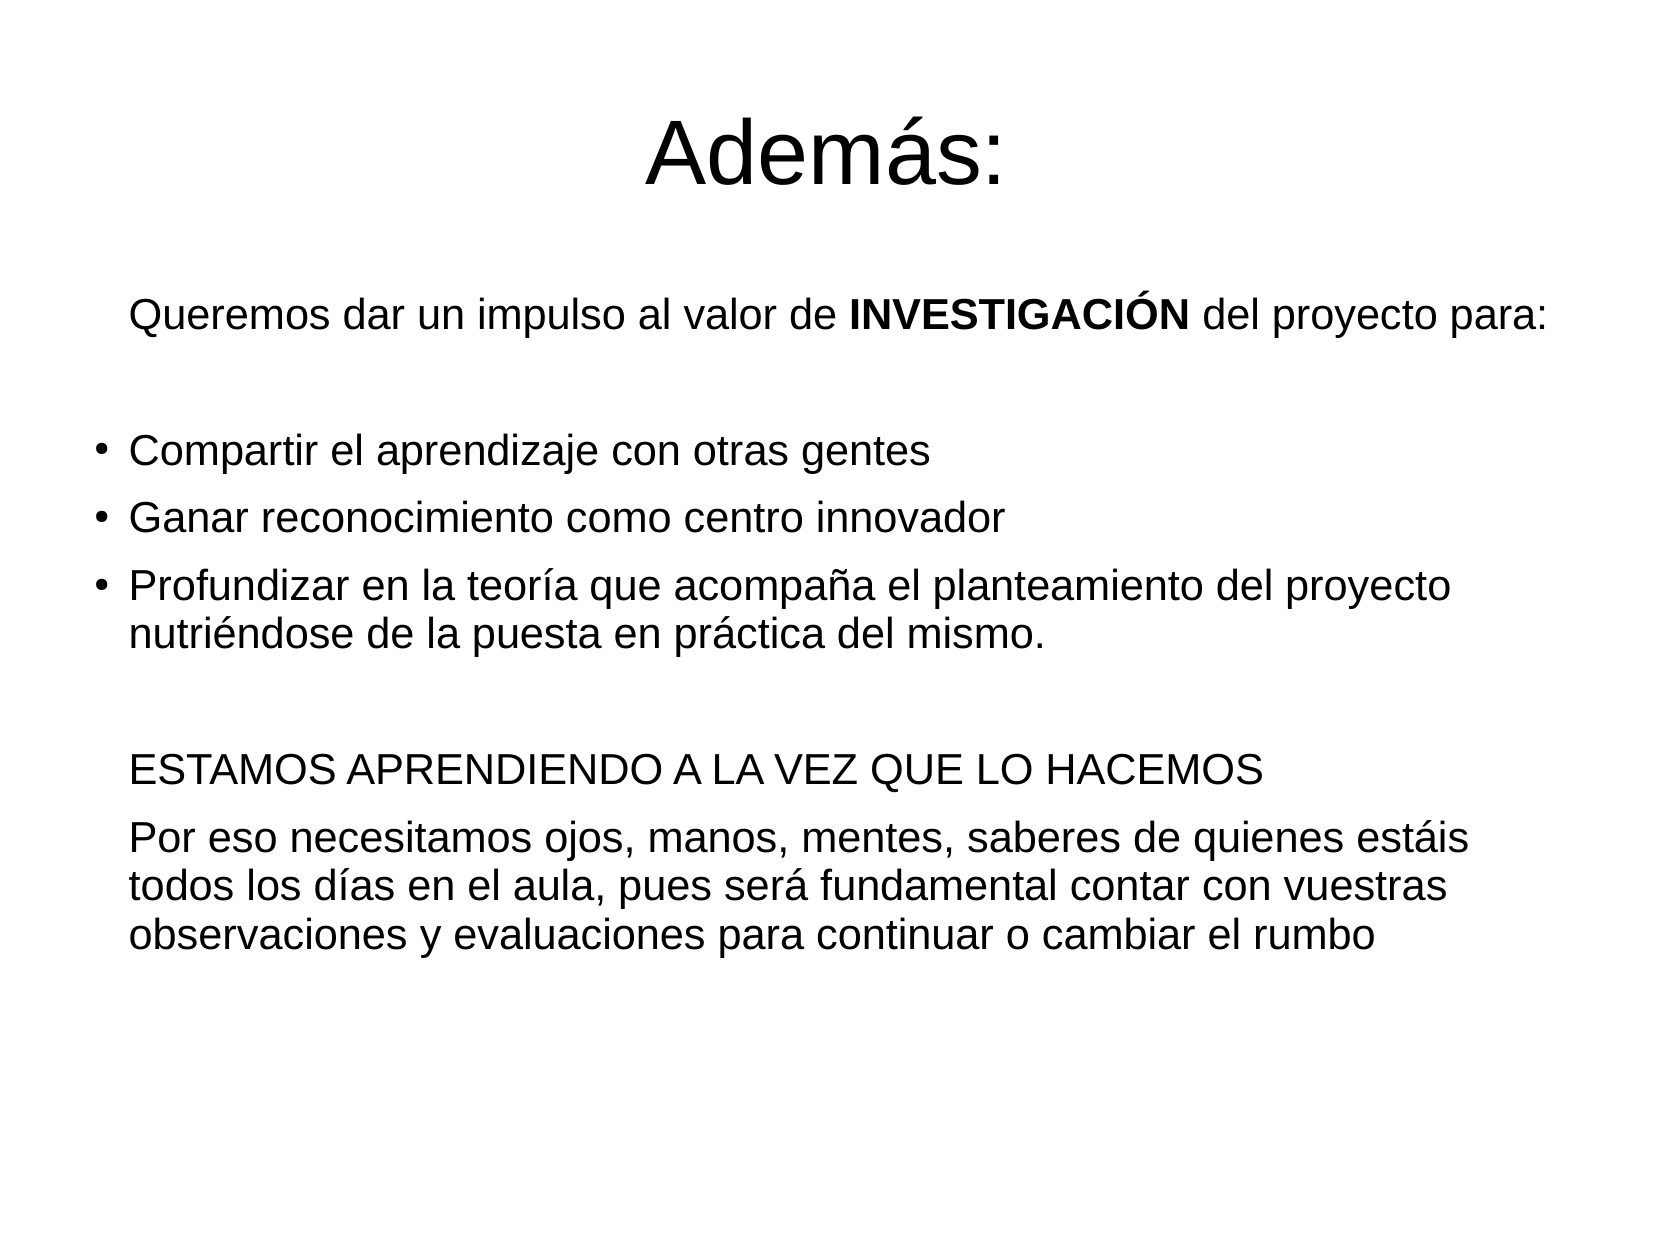

# Además:
Queremos dar un impulso al valor de INVESTIGACIÓN del proyecto para:
Compartir el aprendizaje con otras gentes
Ganar reconocimiento como centro innovador
Profundizar en la teoría que acompaña el planteamiento del proyecto nutriéndose de la puesta en práctica del mismo.
ESTAMOS APRENDIENDO A LA VEZ QUE LO HACEMOS
Por eso necesitamos ojos, manos, mentes, saberes de quienes estáis todos los días en el aula, pues será fundamental contar con vuestras observaciones y evaluaciones para continuar o cambiar el rumbo